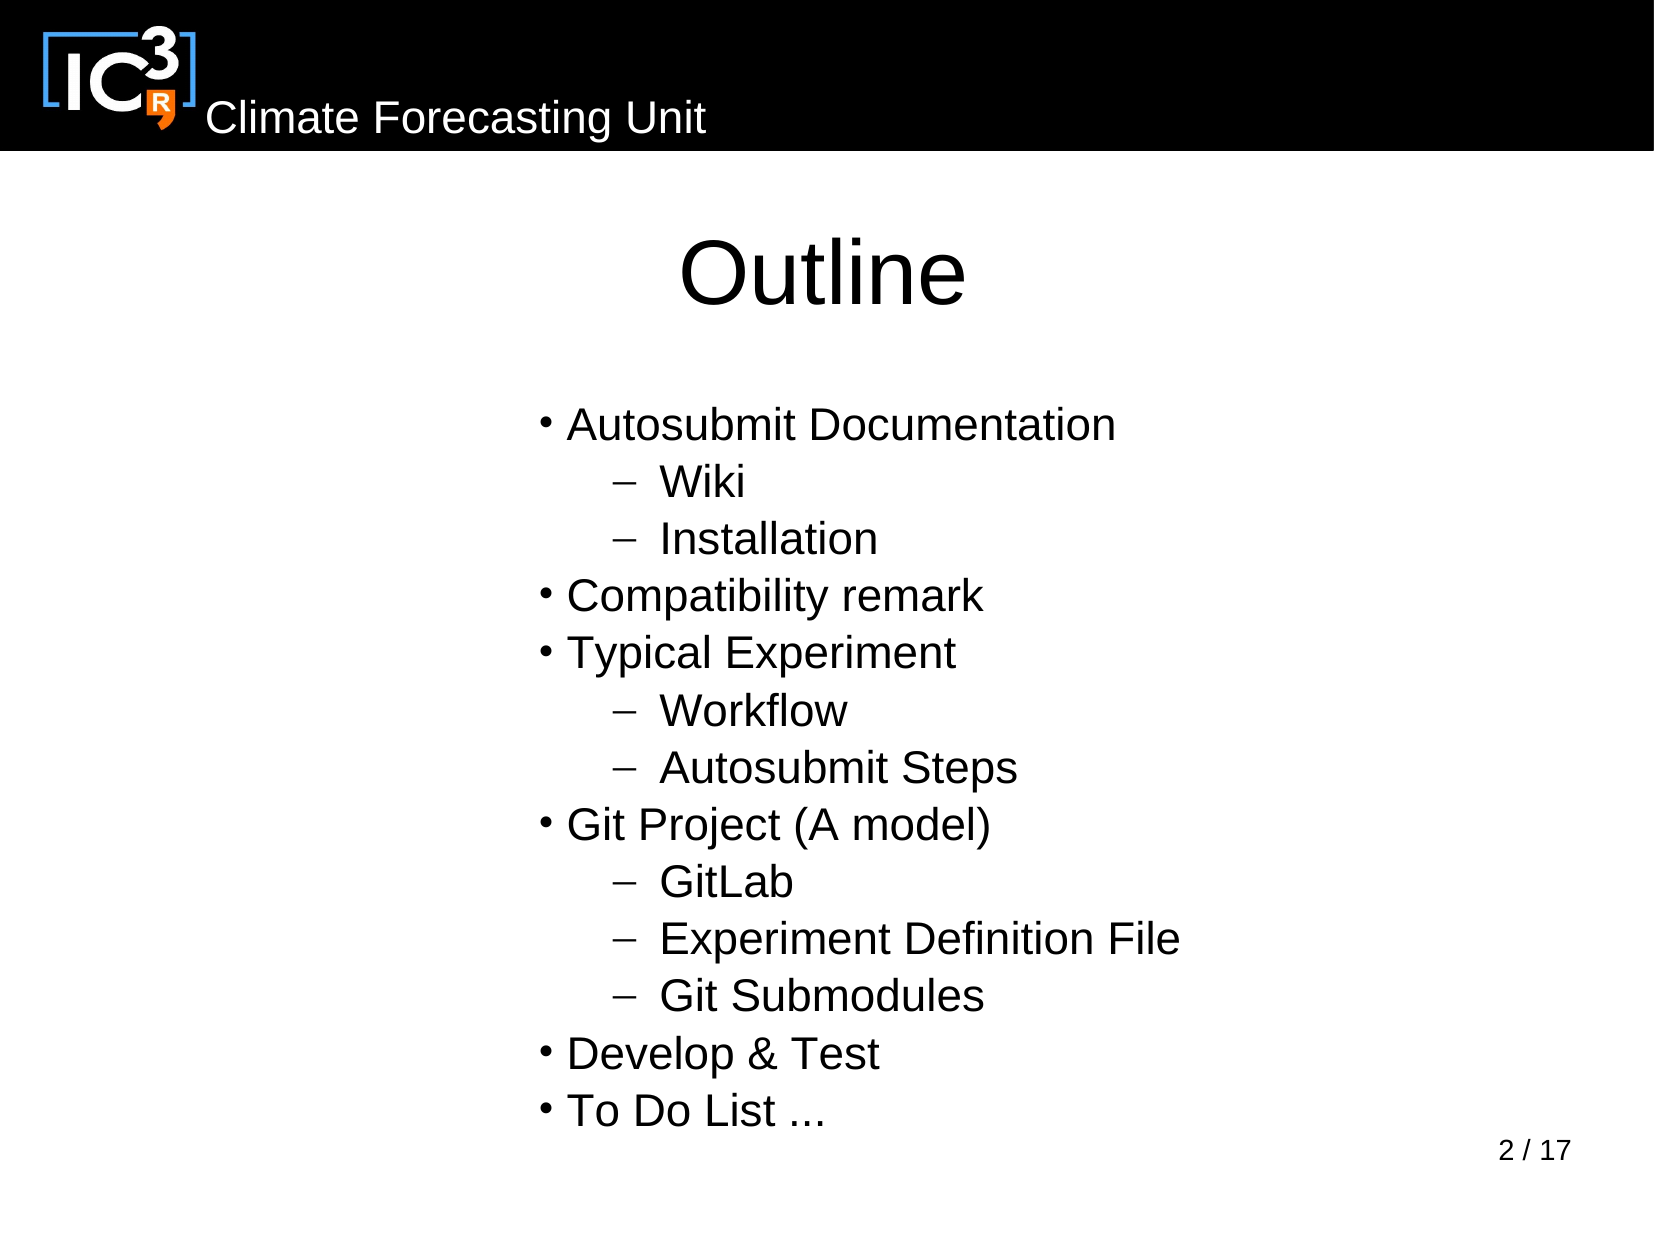

Outline
 Autosubmit Documentation
Wiki
Installation
 Compatibility remark
 Typical Experiment
Workflow
Autosubmit Steps
 Git Project (A model)
GitLab
Experiment Definition File
Git Submodules
 Develop & Test
 To Do List ...
2